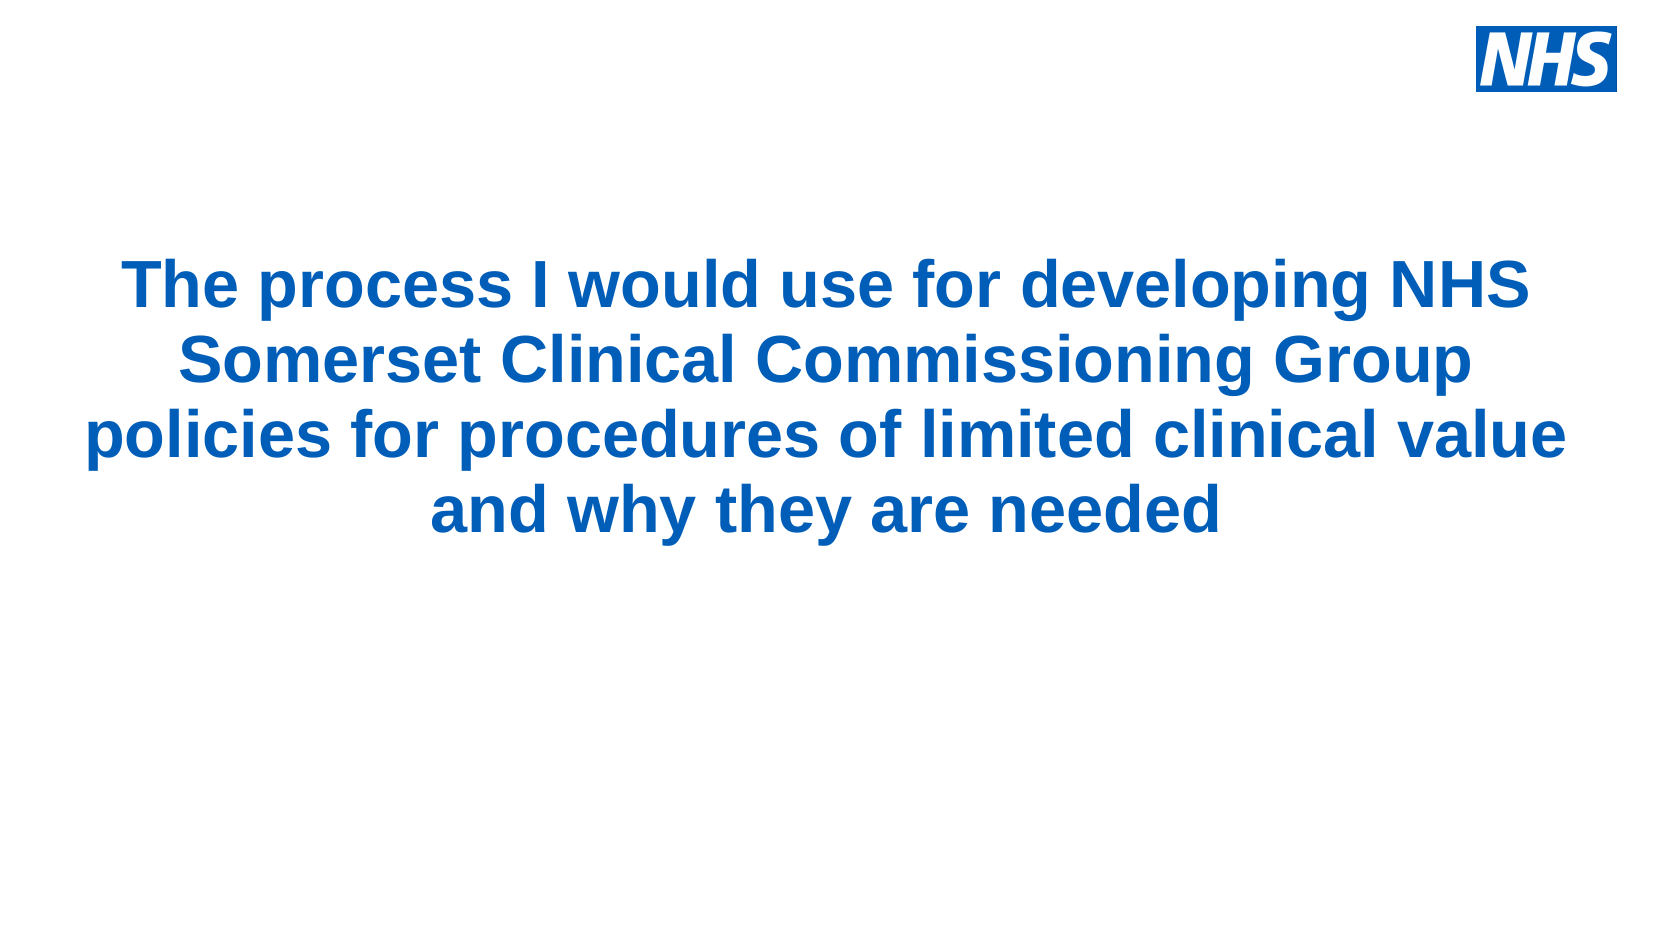

# The process I would use for developing NHS Somerset Clinical Commissioning Group policies for procedures of limited clinical value and why they are needed